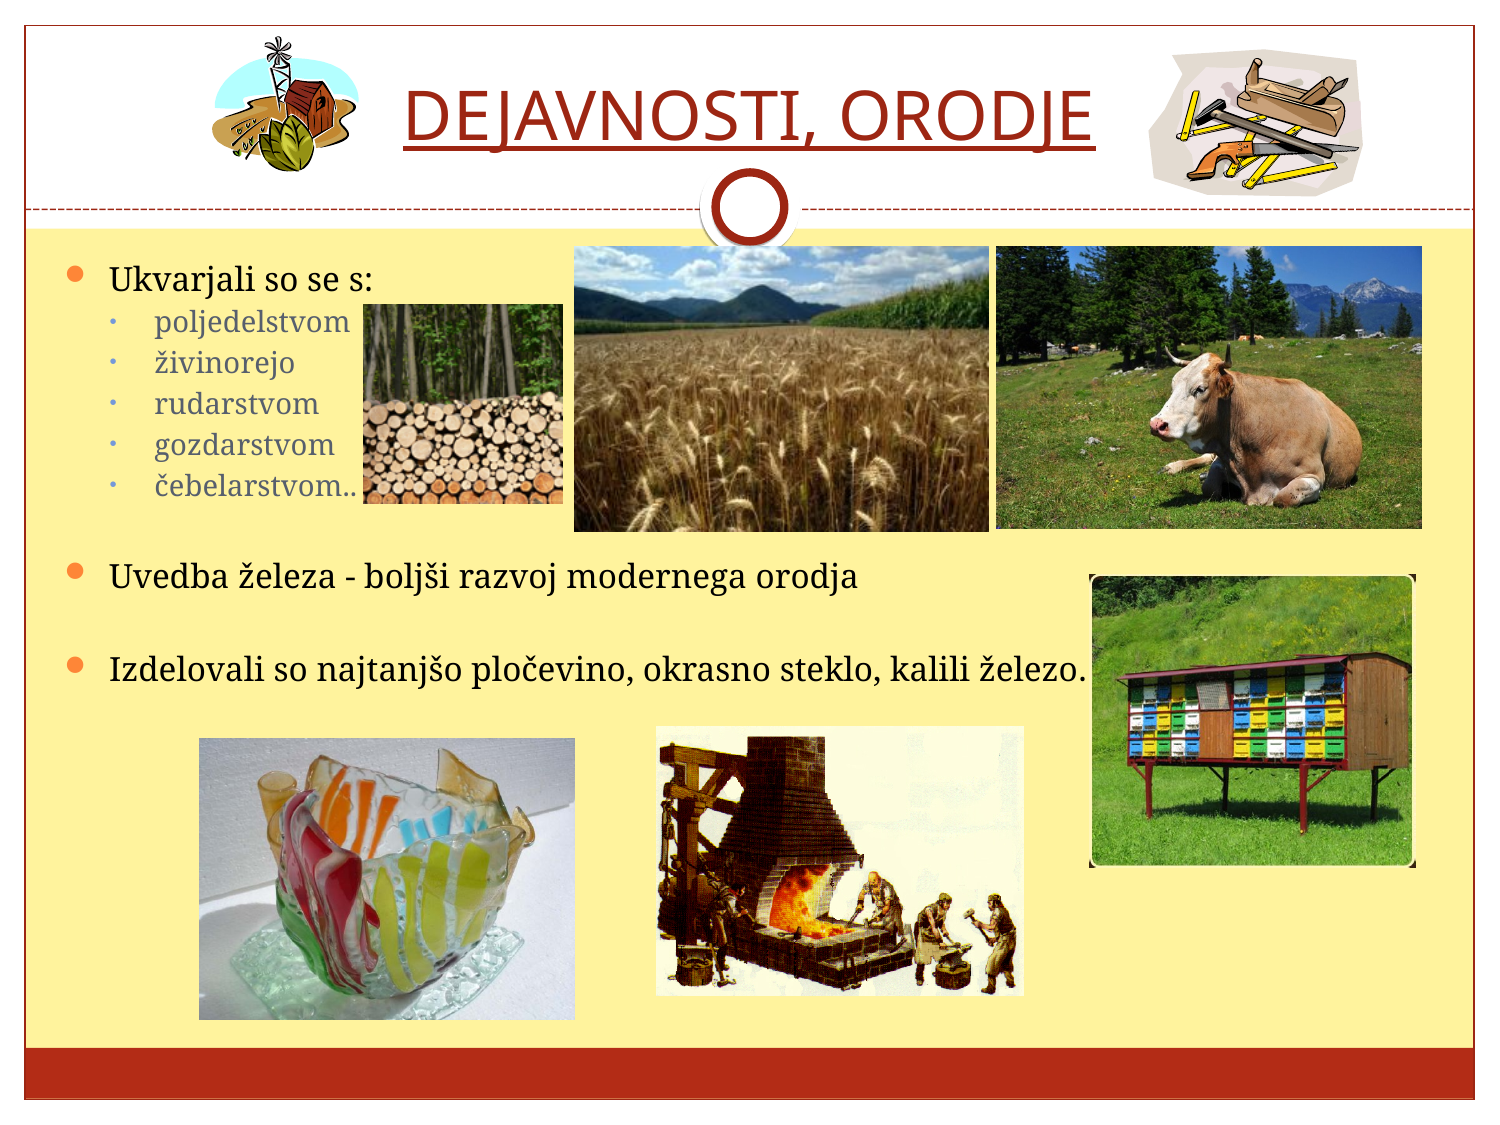

# DEJAVNOSTI, ORODJE
Ukvarjali so se s:
poljedelstvom
živinorejo
rudarstvom
gozdarstvom
čebelarstvom..
Uvedba železa - boljši razvoj modernega orodja
Izdelovali so najtanjšo pločevino, okrasno steklo, kalili železo…